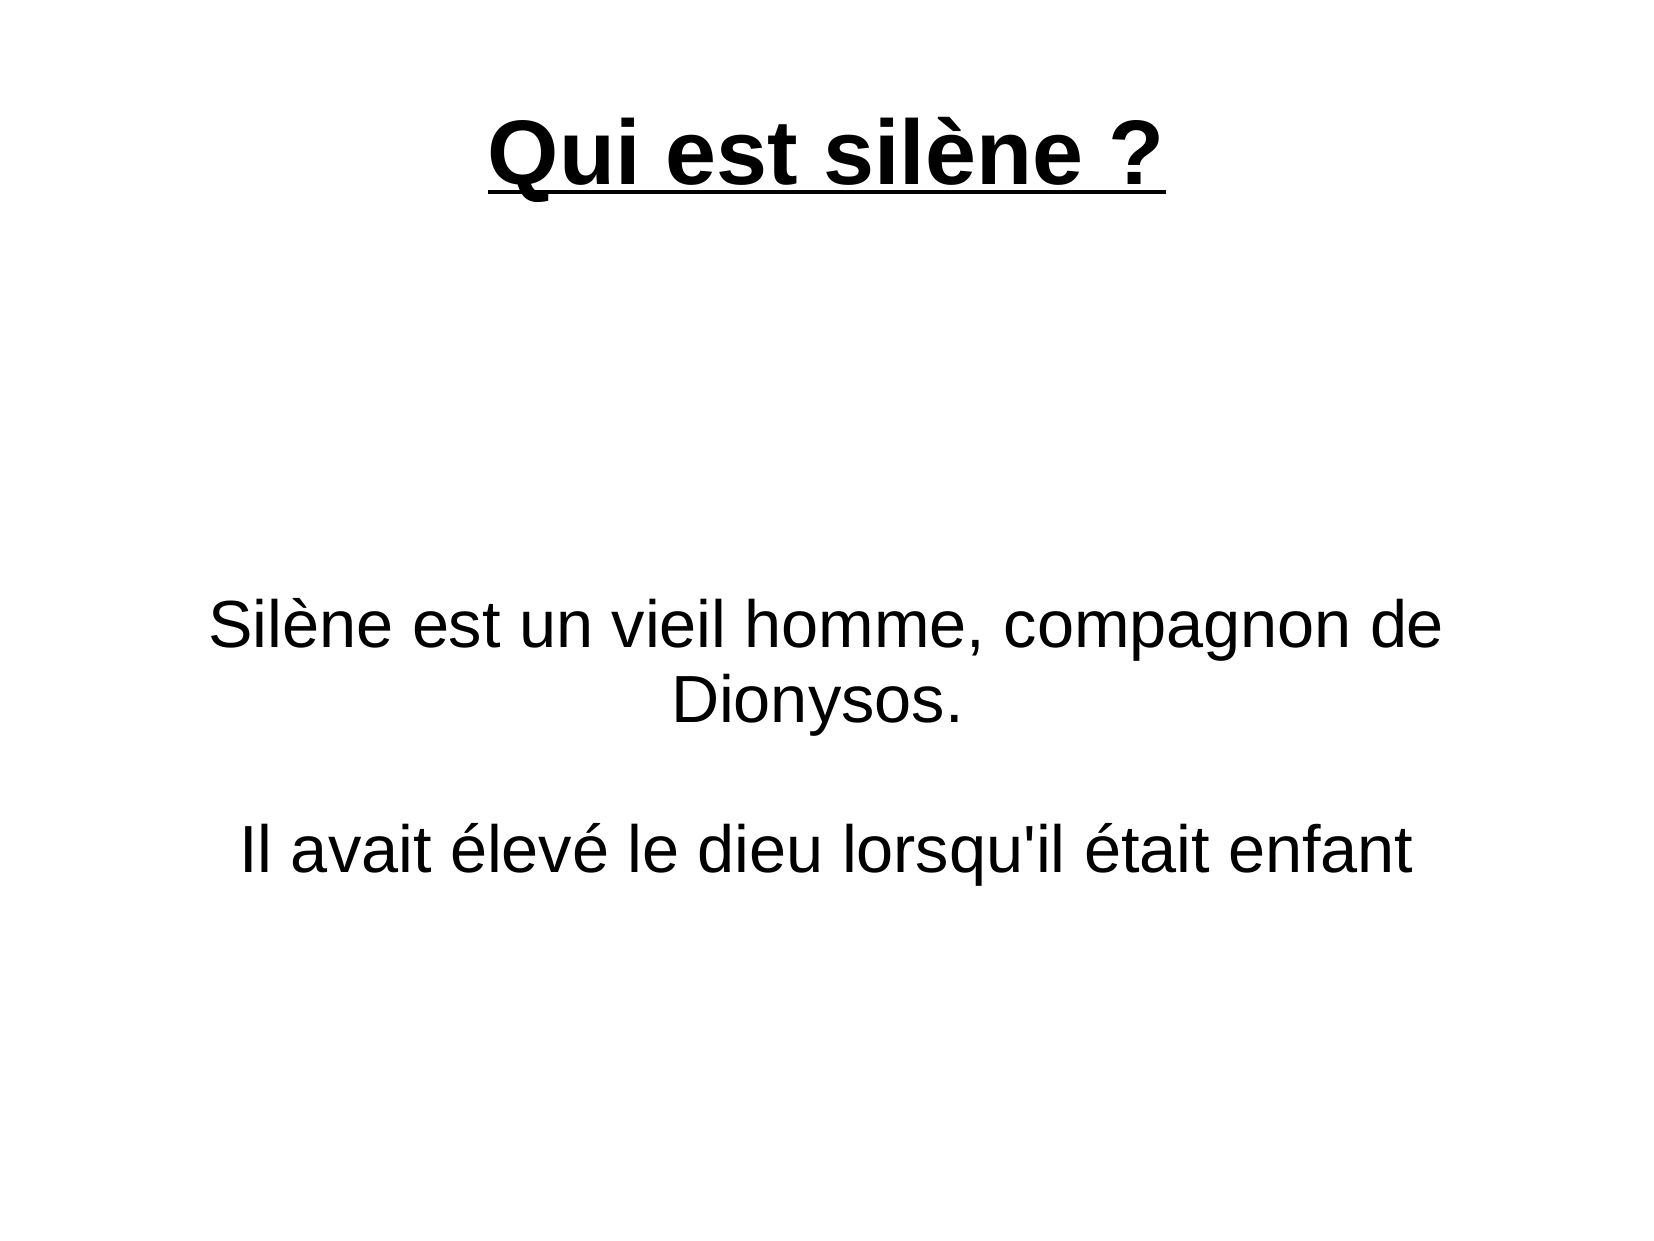

# Qui est silène ?
Silène est un vieil homme, compagnon de Dionysos.
 Il avait élevé le dieu lorsqu'il était enfant